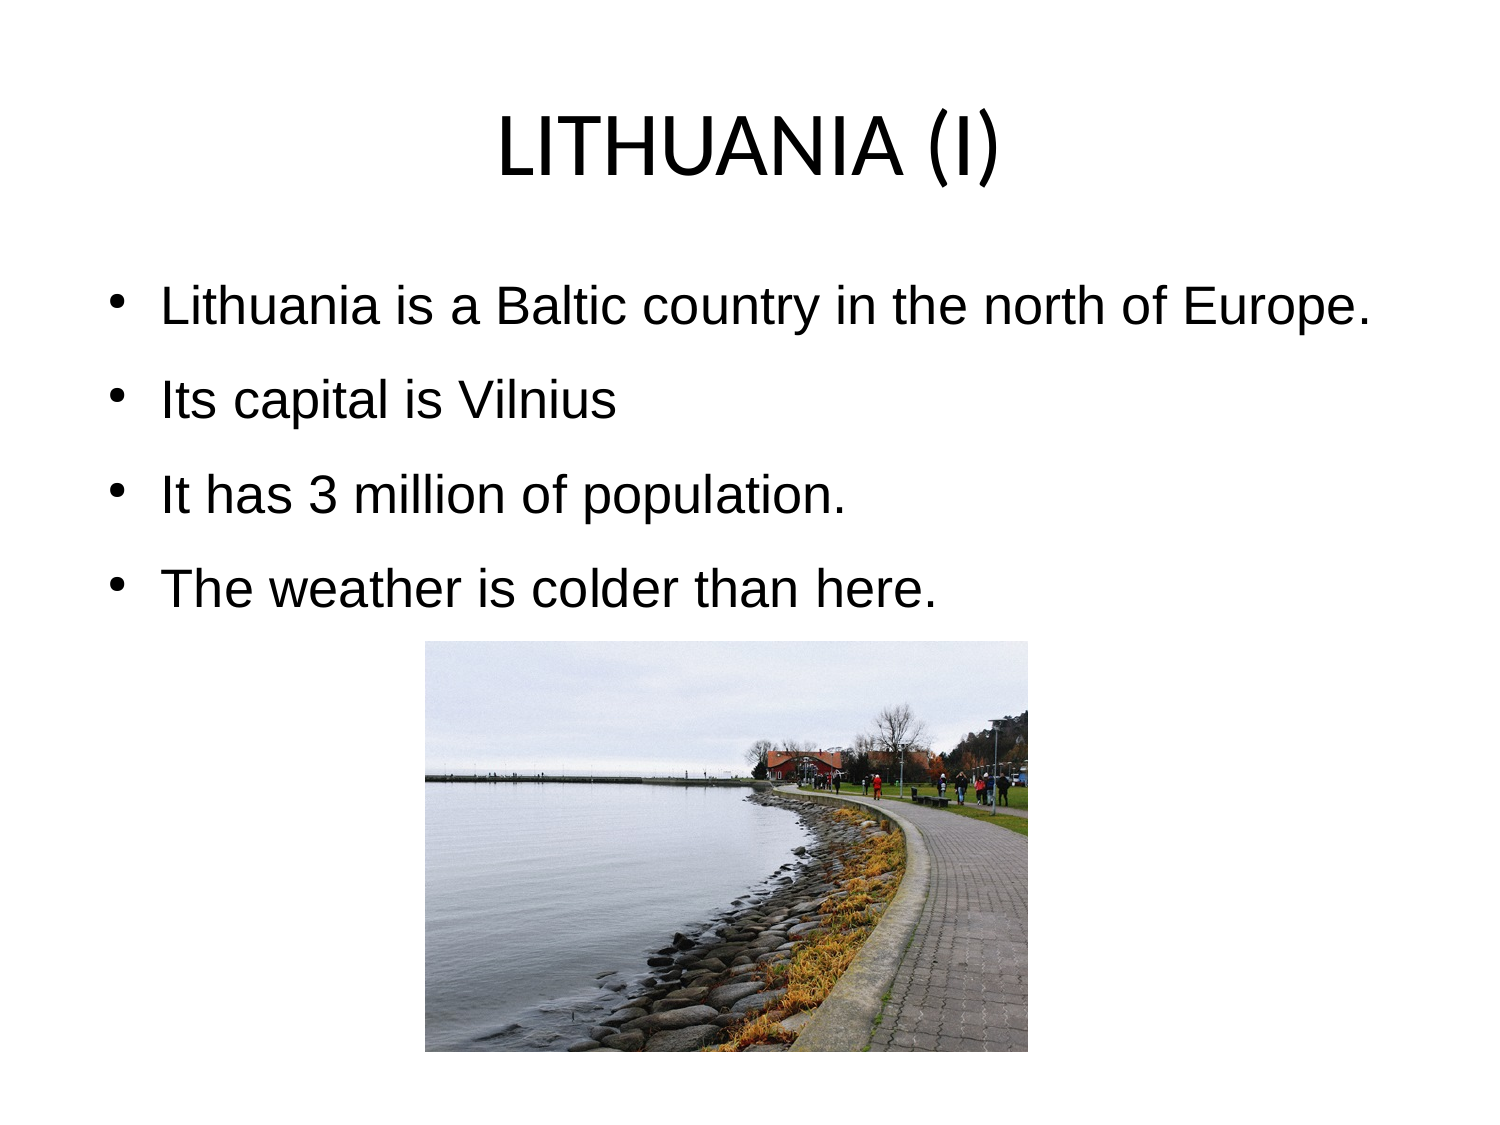

# LITHUANIA (I)
Lithuania is a Baltic country in the north of Europe.
Its capital is Vilnius
It has 3 million of population.
The weather is colder than here.